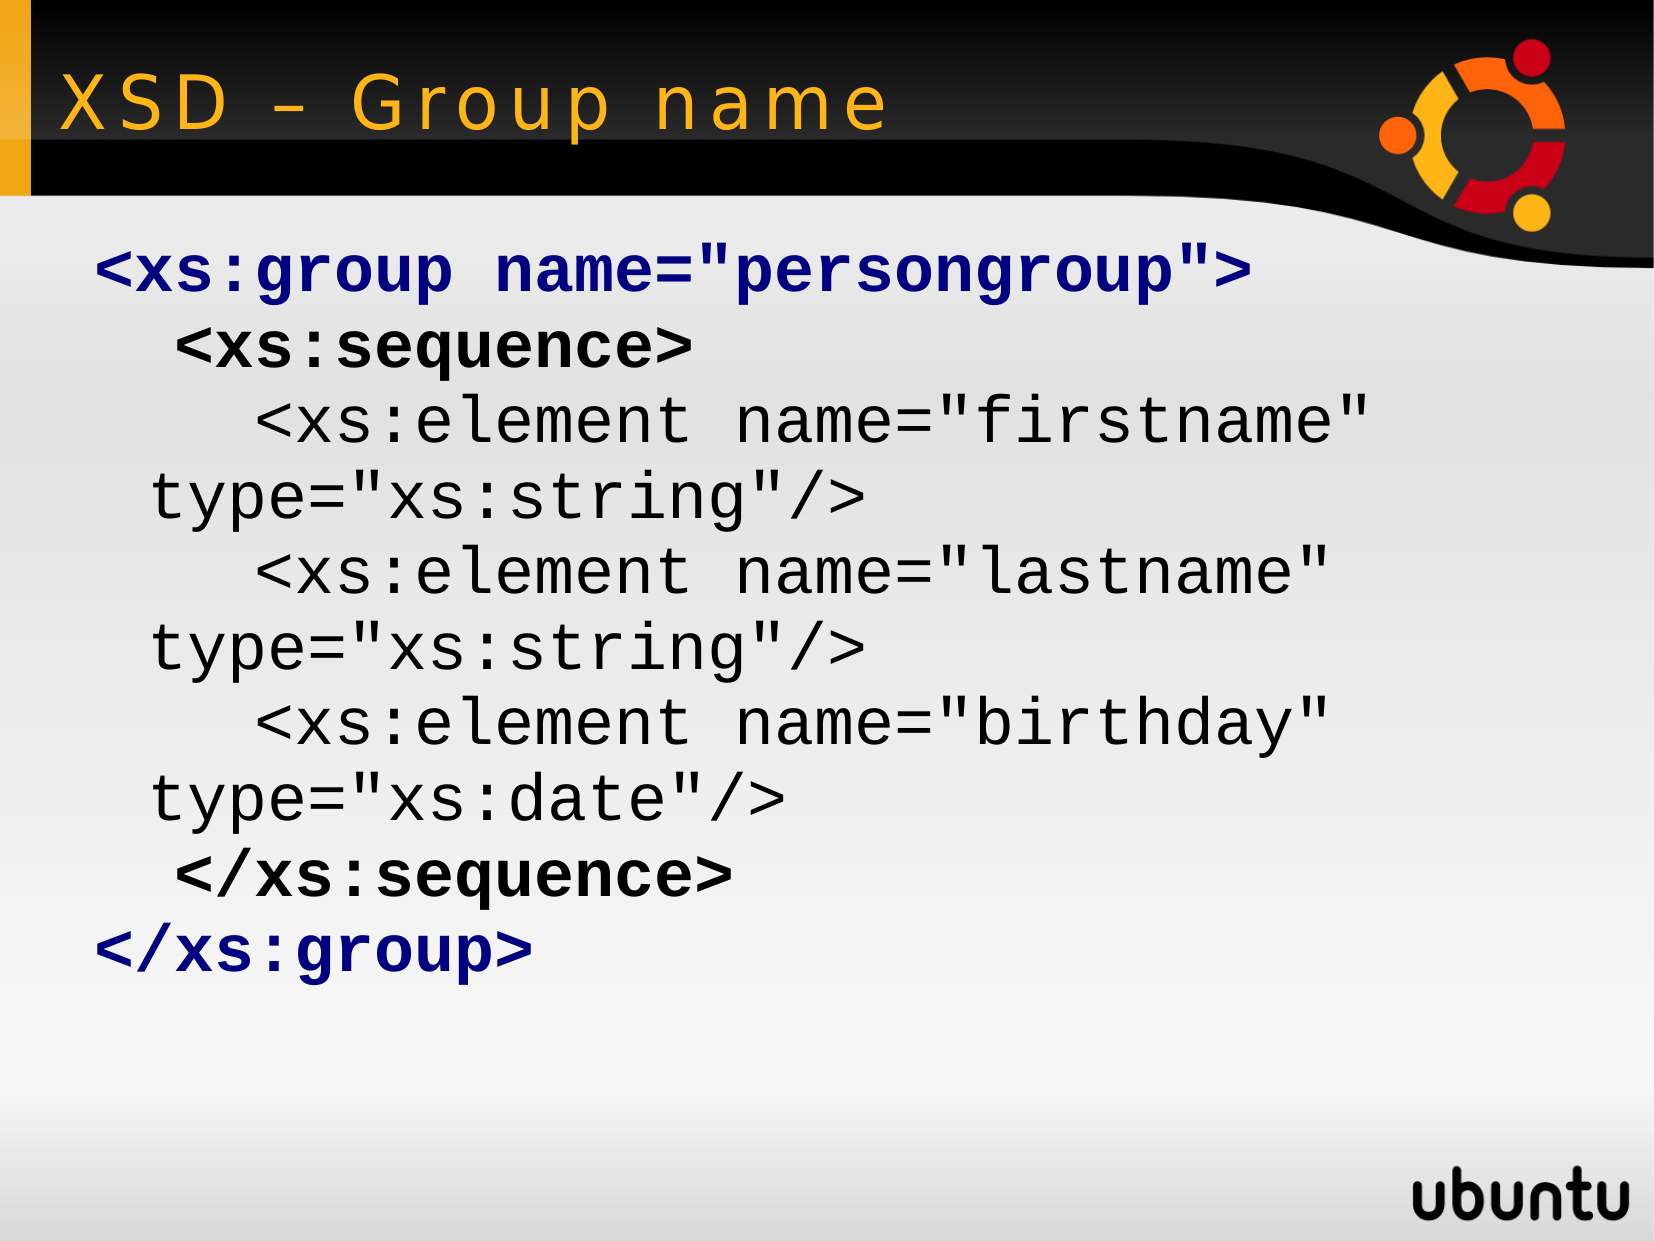

# XSD – Group name
<xs:group name="persongroup">
 <xs:sequence>
 <xs:element name="firstname" type="xs:string"/>
 <xs:element name="lastname" type="xs:string"/>
 <xs:element name="birthday" type="xs:date"/>
 </xs:sequence>
</xs:group>